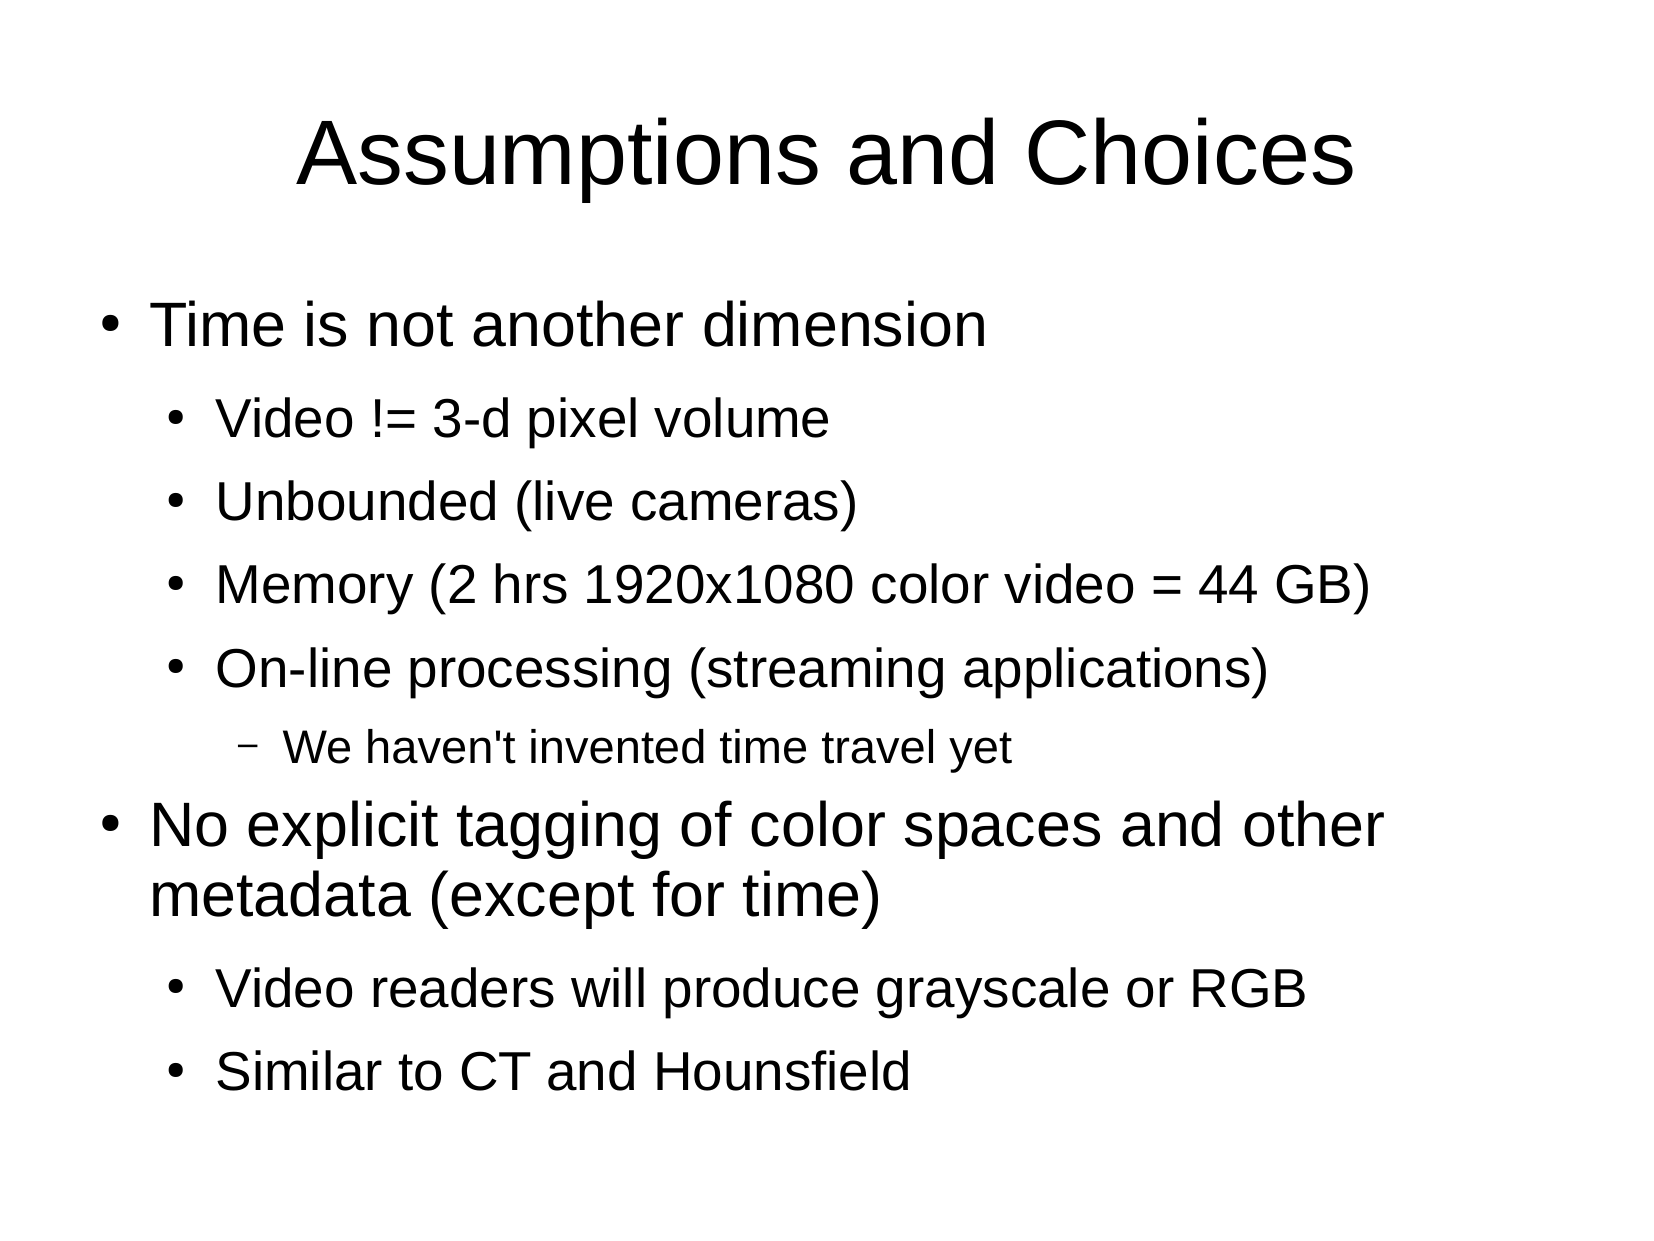

# Assumptions and Choices
Time is not another dimension
Video != 3-d pixel volume
Unbounded (live cameras)
Memory (2 hrs 1920x1080 color video = 44 GB)
On-line processing (streaming applications)
We haven't invented time travel yet
No explicit tagging of color spaces and other metadata (except for time)
Video readers will produce grayscale or RGB
Similar to CT and Hounsfield